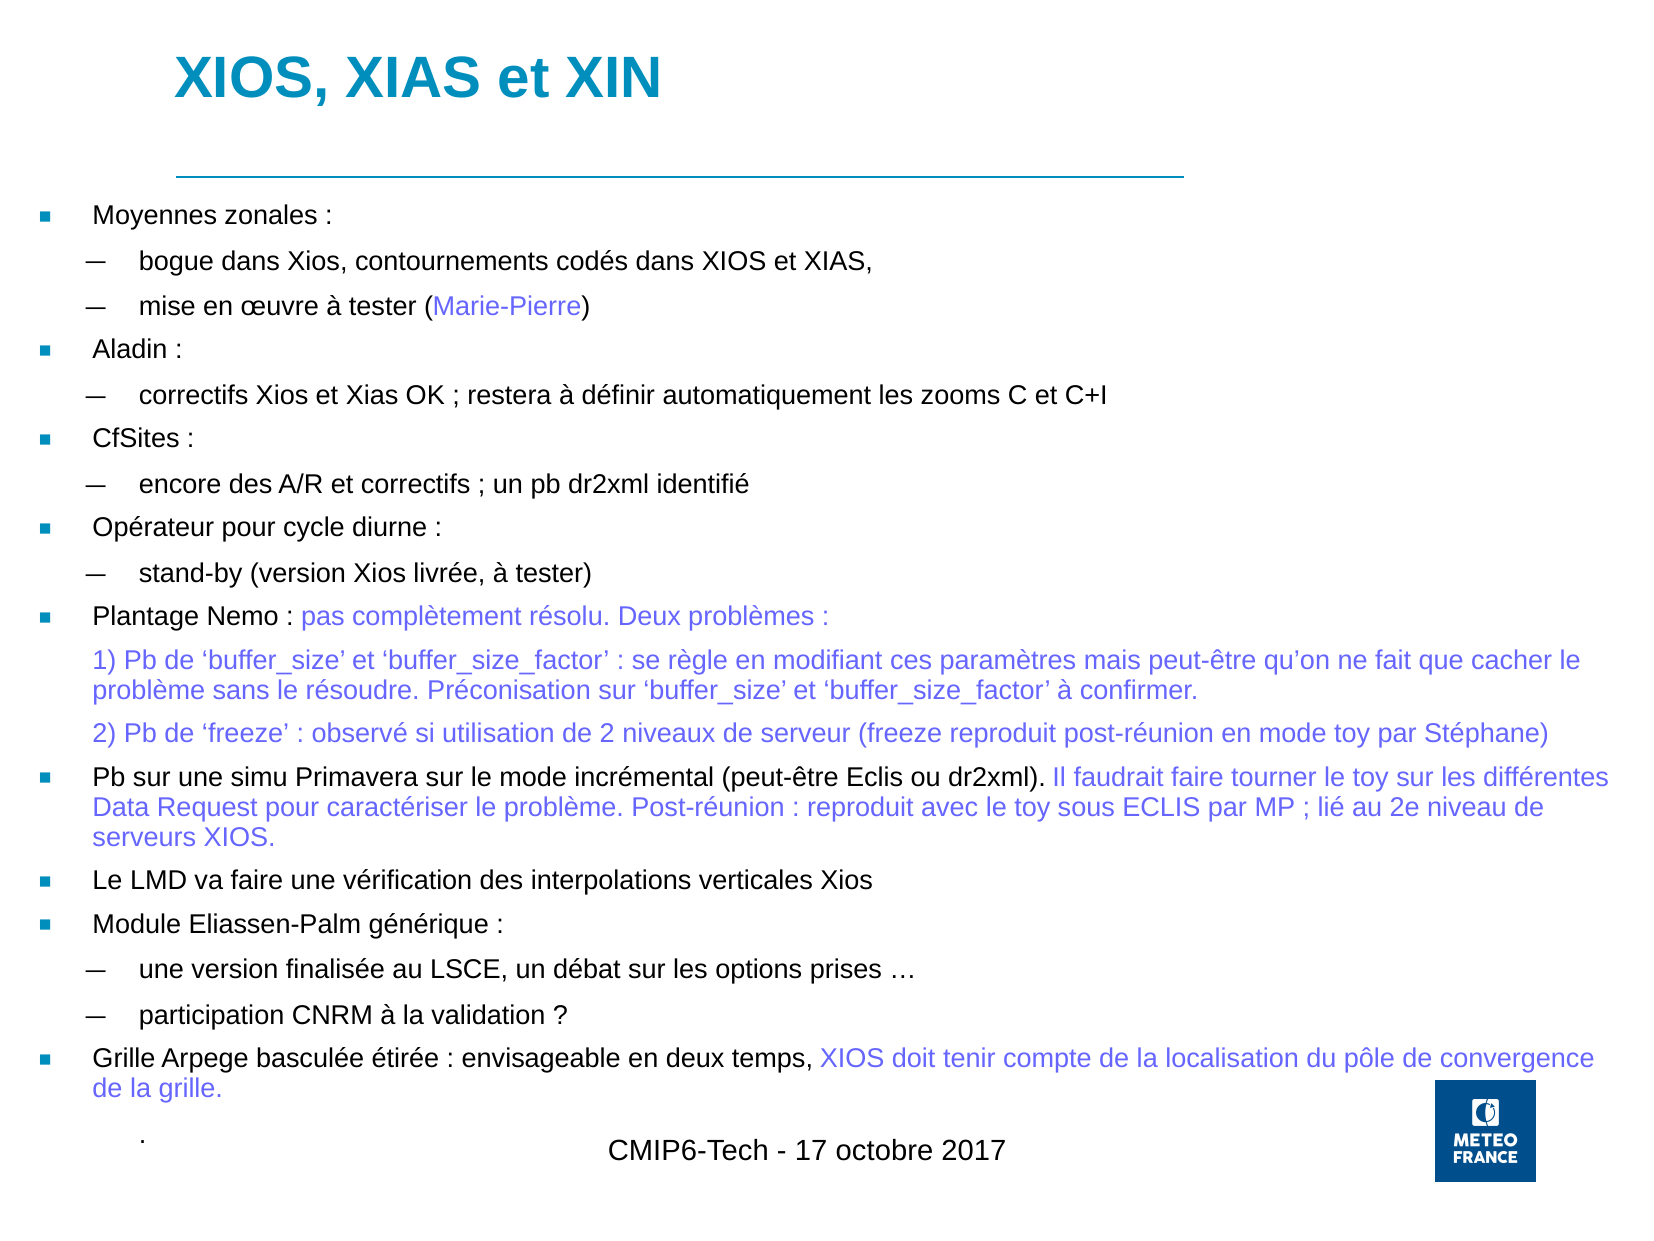

# XIOS, XIAS et XIN
Moyennes zonales :
bogue dans Xios, contournements codés dans XIOS et XIAS,
mise en œuvre à tester (Marie-Pierre)
Aladin :
correctifs Xios et Xias OK ; restera à définir automatiquement les zooms C et C+I
CfSites :
encore des A/R et correctifs ; un pb dr2xml identifié
Opérateur pour cycle diurne :
stand-by (version Xios livrée, à tester)
Plantage Nemo : pas complètement résolu. Deux problèmes :
1) Pb de ‘buffer_size’ et ‘buffer_size_factor’ : se règle en modifiant ces paramètres mais peut-être qu’on ne fait que cacher le problème sans le résoudre. Préconisation sur ‘buffer_size’ et ‘buffer_size_factor’ à confirmer.
2) Pb de ‘freeze’ : observé si utilisation de 2 niveaux de serveur (freeze reproduit post-réunion en mode toy par Stéphane)
Pb sur une simu Primavera sur le mode incrémental (peut-être Eclis ou dr2xml). Il faudrait faire tourner le toy sur les différentes Data Request pour caractériser le problème. Post-réunion : reproduit avec le toy sous ECLIS par MP ; lié au 2e niveau de serveurs XIOS.
Le LMD va faire une vérification des interpolations verticales Xios
Module Eliassen-Palm générique :
une version finalisée au LSCE, un débat sur les options prises …
participation CNRM à la validation ?
Grille Arpege basculée étirée : envisageable en deux temps, XIOS doit tenir compte de la localisation du pôle de convergence de la grille.
.
CMIP6-Tech - 17 octobre 2017